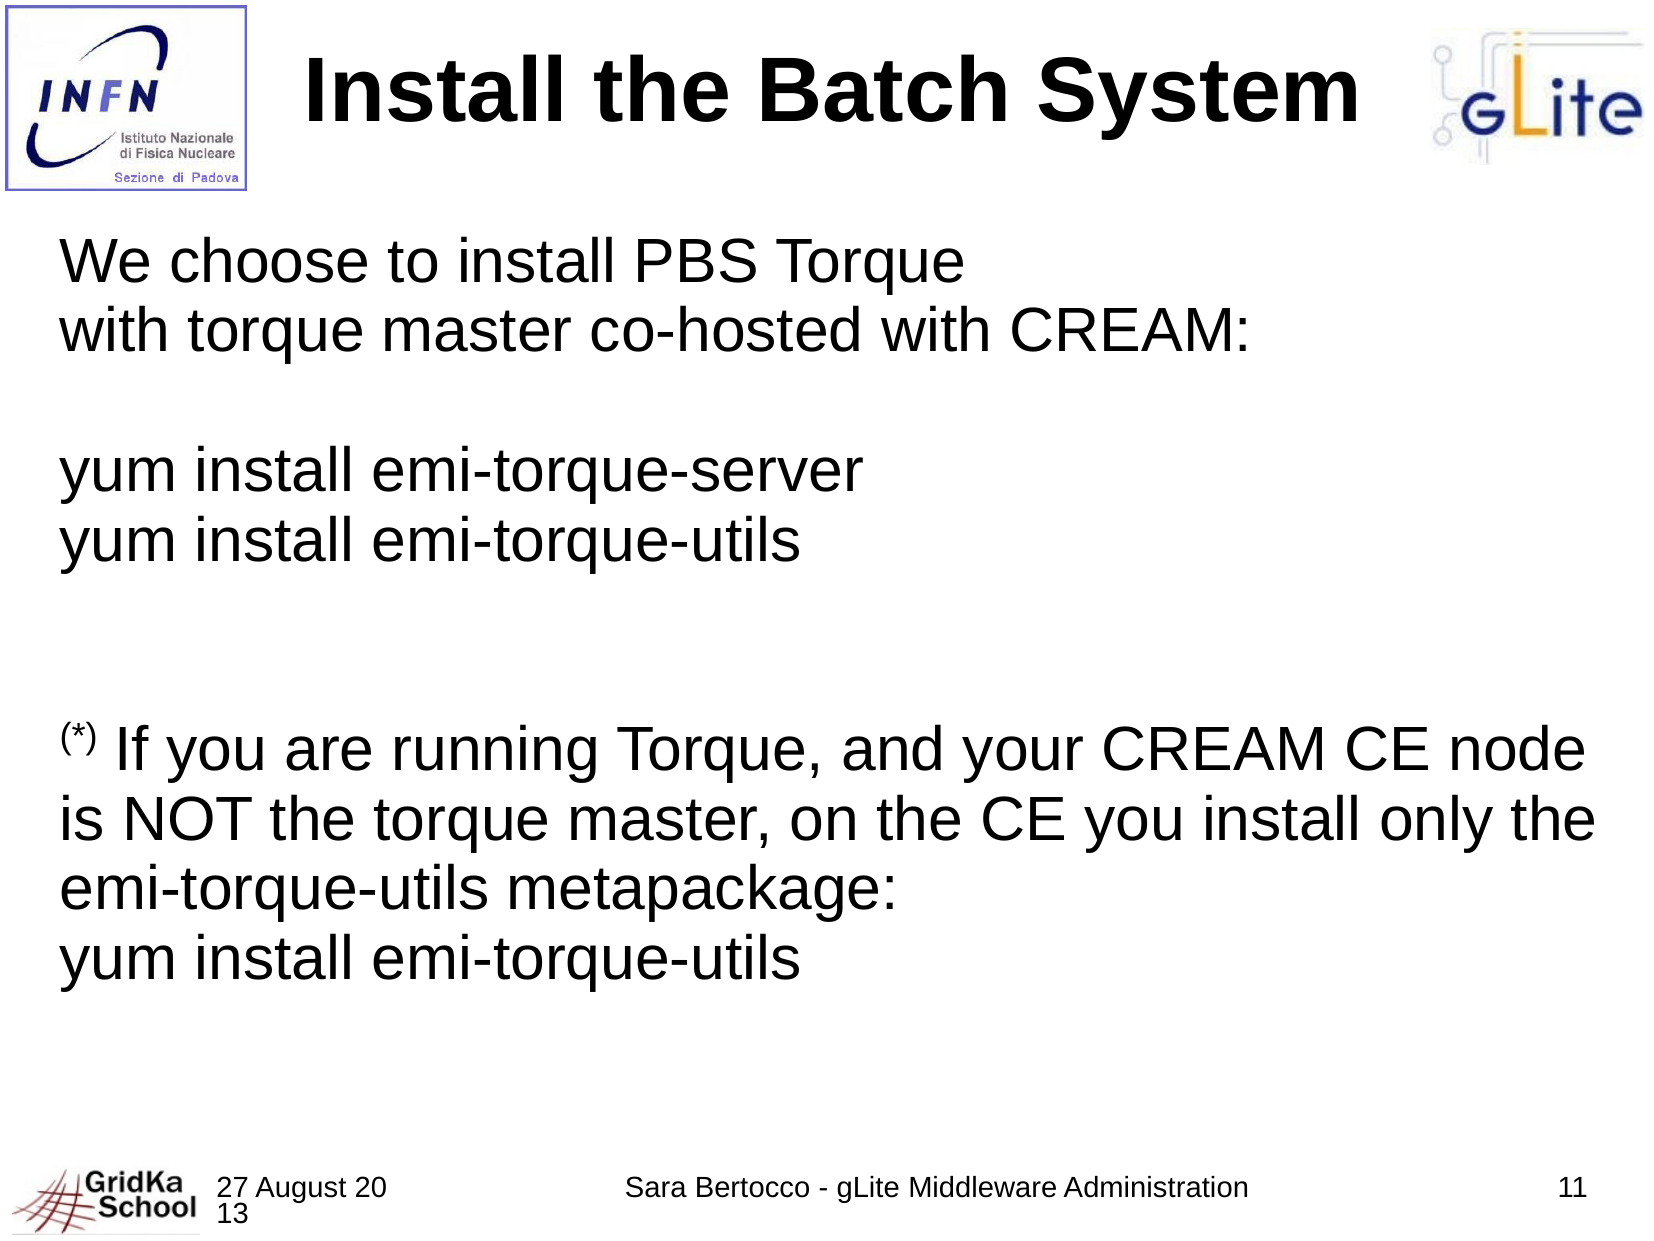

# Install the Batch System
We choose to install PBS Torque
with torque master co-hosted with CREAM:
yum install emi-torque-server
yum install emi-torque-utils
(*) If you are running Torque, and your CREAM CE node is NOT the torque master, on the CE you install only the emi-torque-utils metapackage:
yum install emi-torque-utils
27 August 2013
Sara Bertocco - gLite Middleware Administration
11